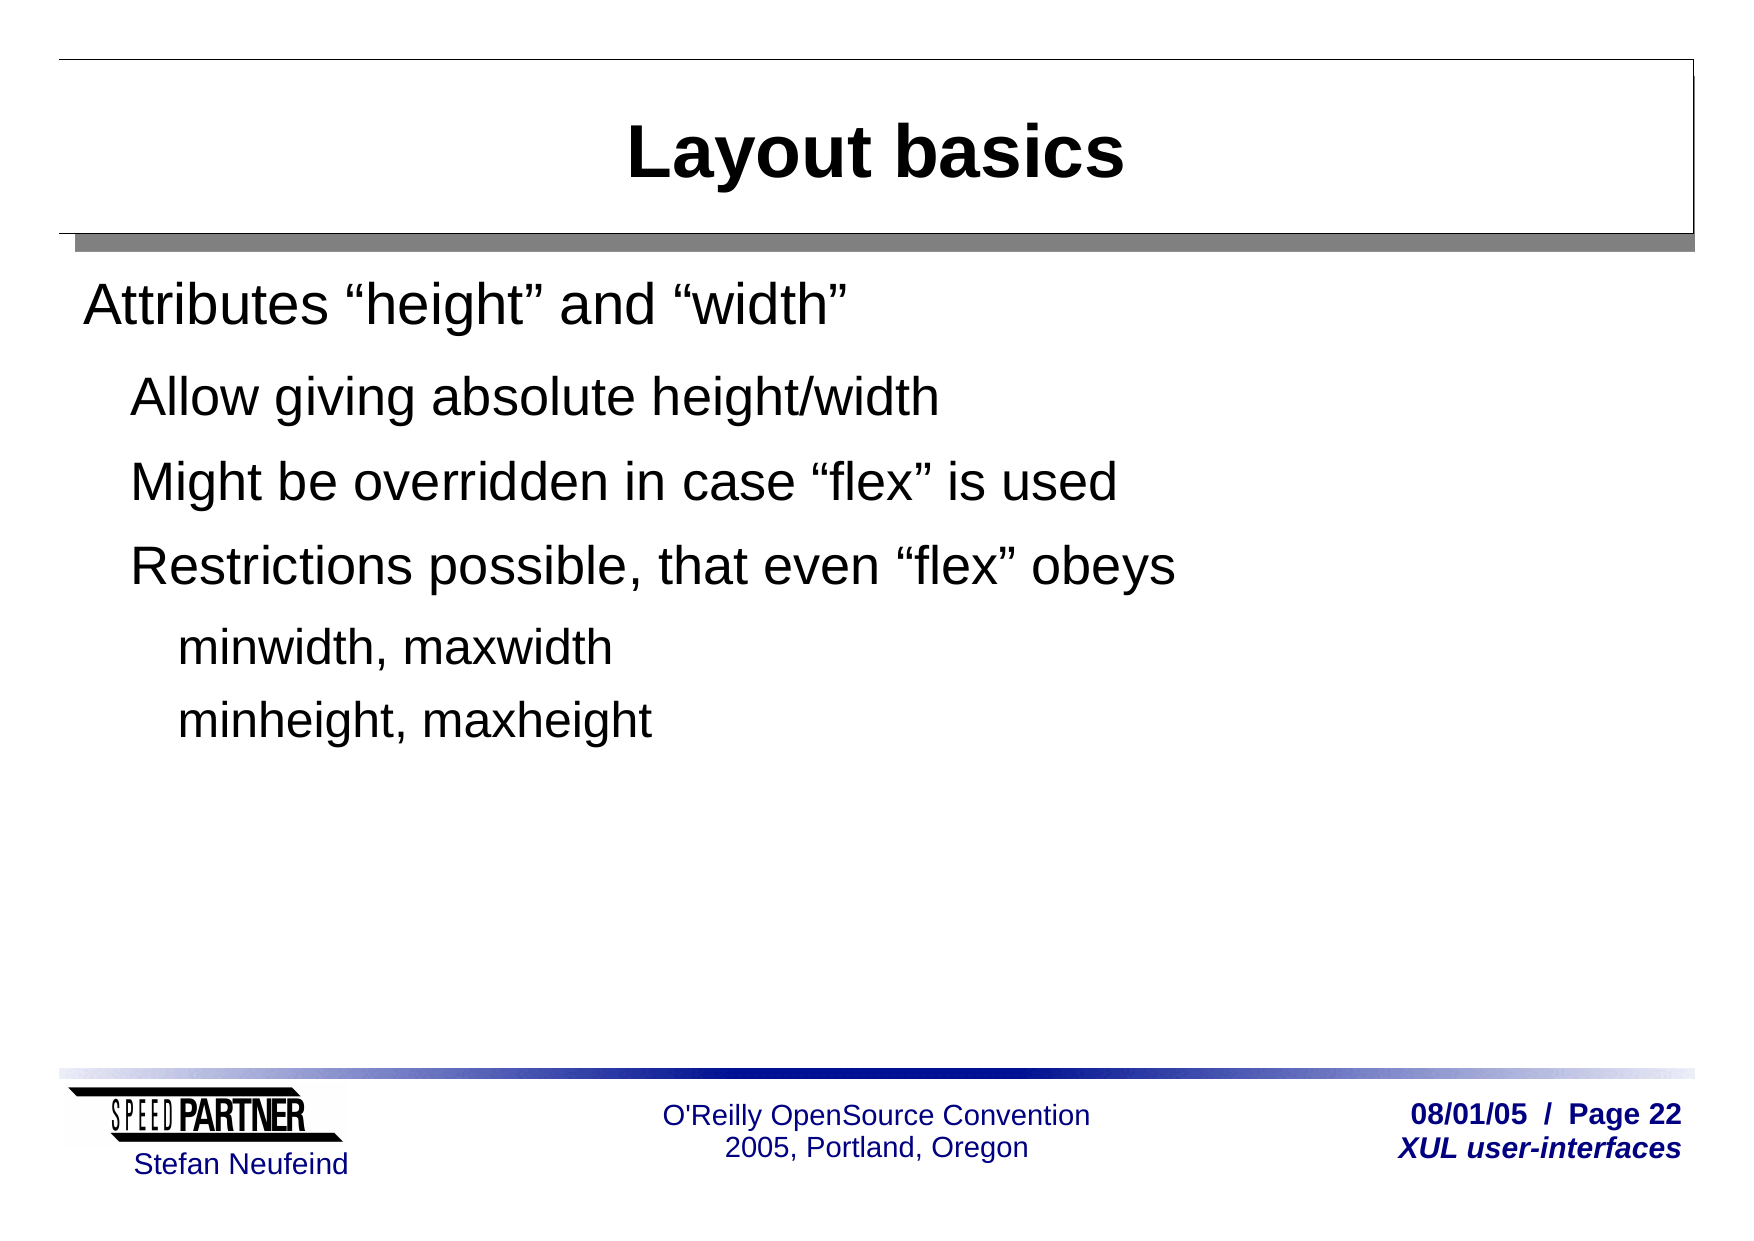

# Layout basics
Attributes “height” and “width”
Allow giving absolute height/width
Might be overridden in case “flex” is used
Restrictions possible, that even “flex” obeys
minwidth, maxwidth
minheight, maxheight